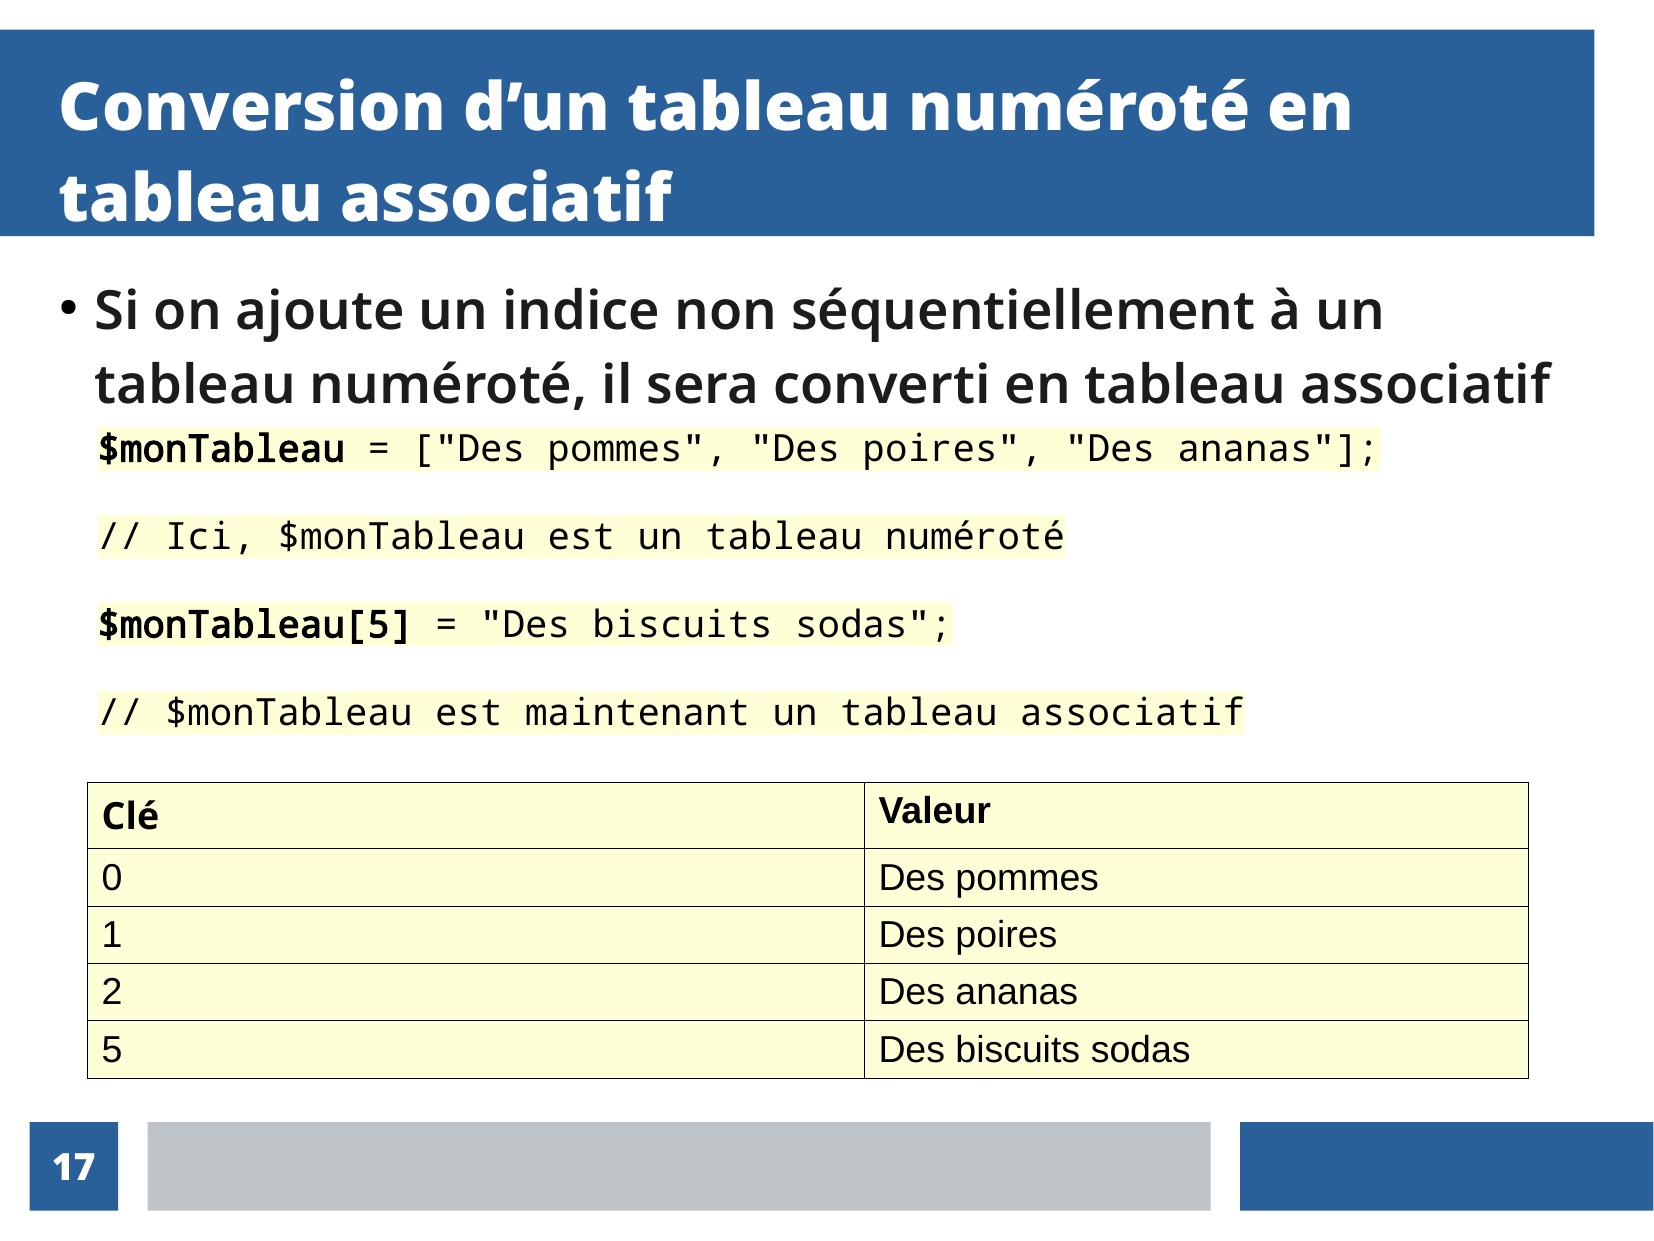

# Conversion d’un tableau numéroté en tableau associatif
Si on ajoute un indice non séquentiellement à un tableau numéroté, il sera converti en tableau associatif
$monTableau = ["Des pommes", "Des poires", "Des ananas"];
// Ici, $monTableau est un tableau numéroté
$monTableau[5] = "Des biscuits sodas";
// $monTableau est maintenant un tableau associatif
| Clé | Valeur |
| --- | --- |
| 0 | Des pommes |
| 1 | Des poires |
| 2 | Des ananas |
| 5 | Des biscuits sodas |
17